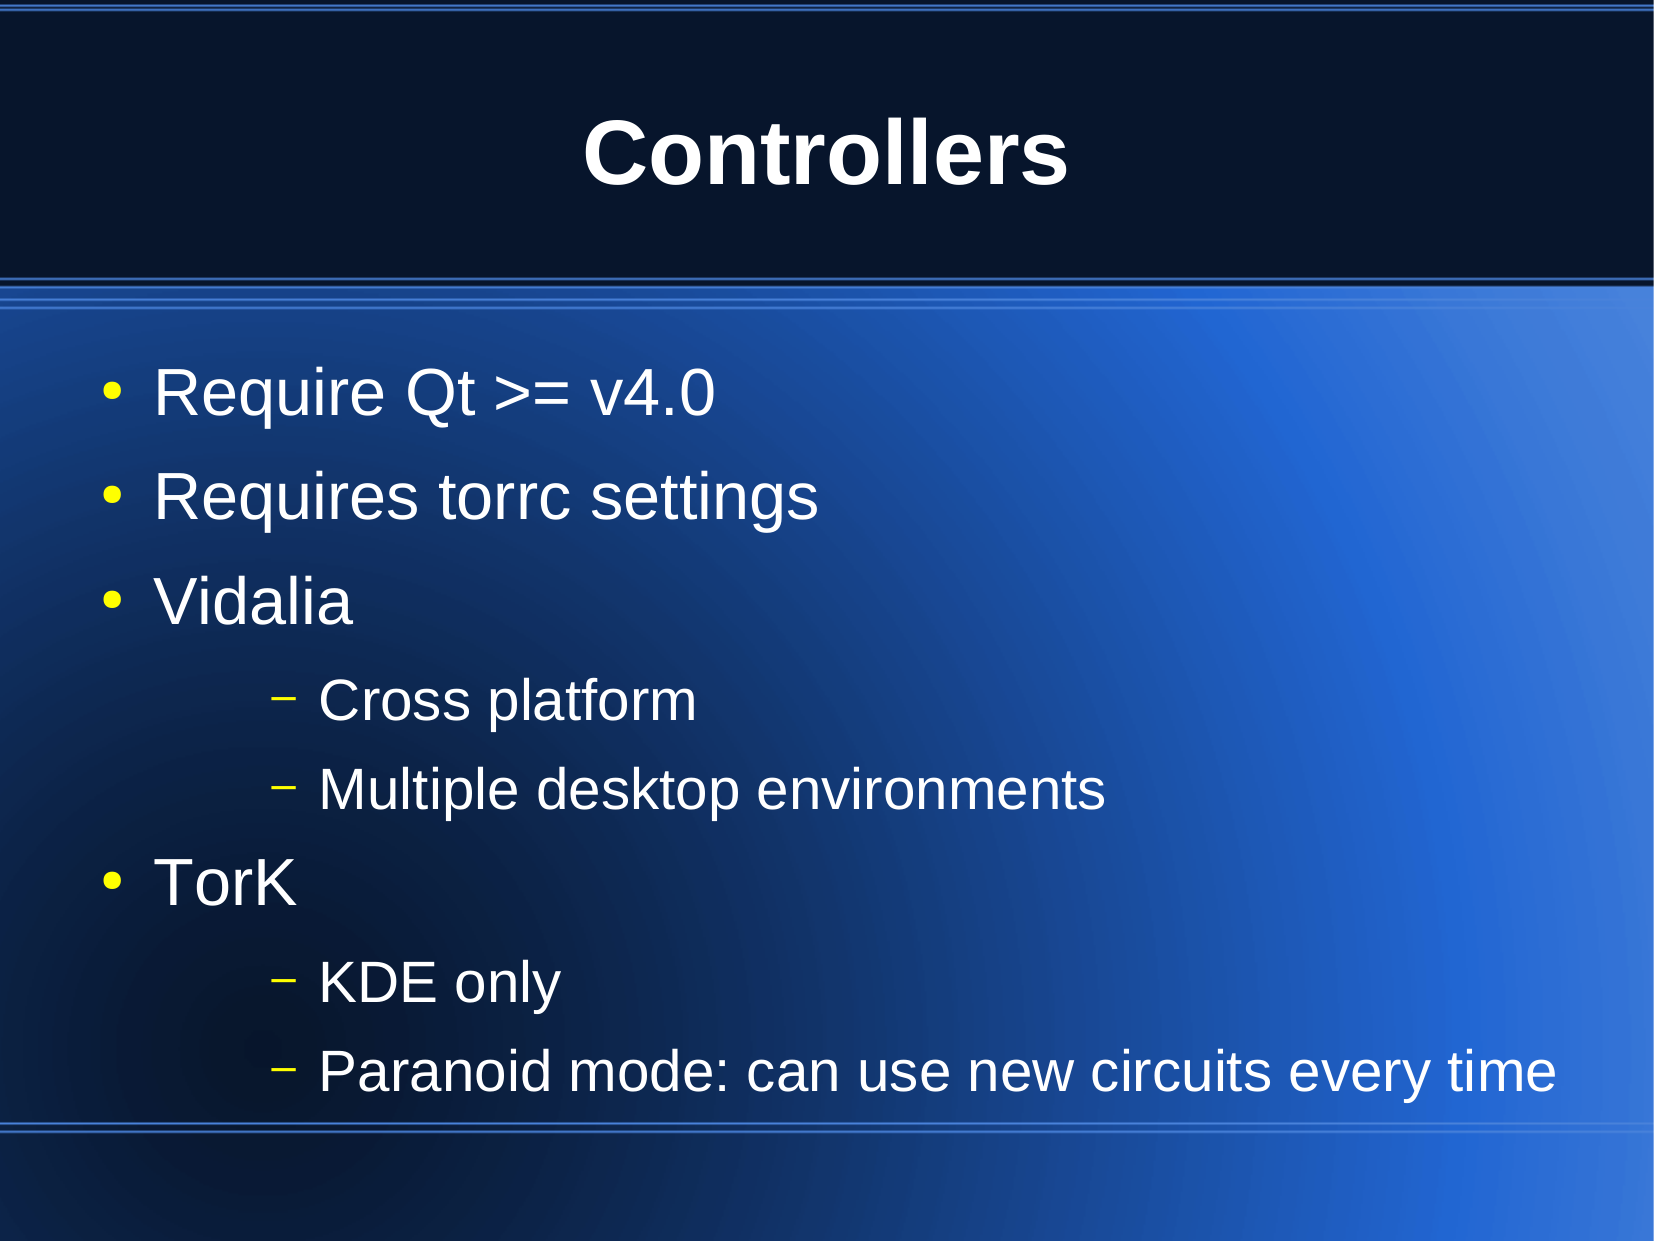

# Controllers
Require Qt >= v4.0
Requires torrc settings
Vidalia
Cross platform
Multiple desktop environments
TorK
KDE only
Paranoid mode: can use new circuits every time